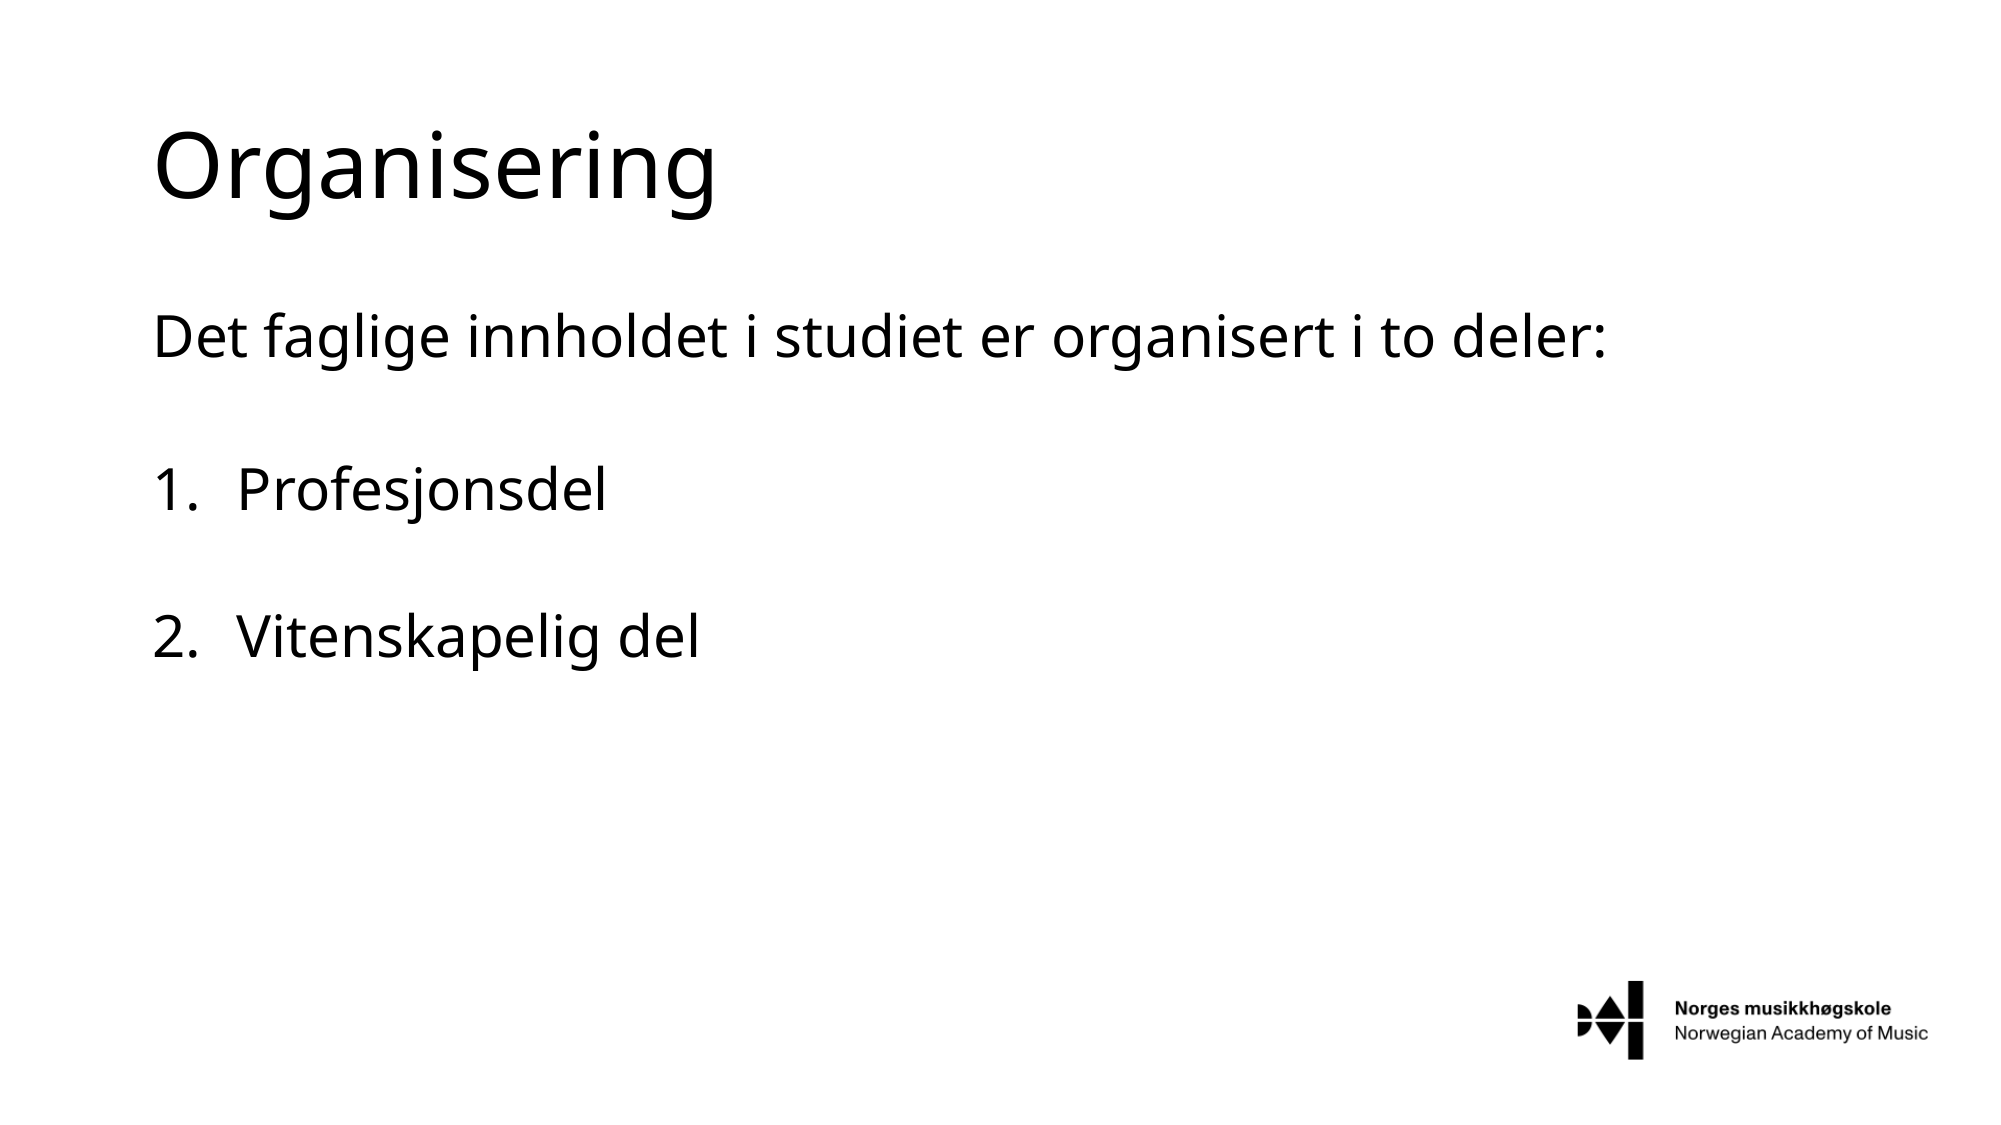

# Organisering
Det faglige innholdet i studiet er organisert i to deler:
Profesjonsdel
Vitenskapelig del